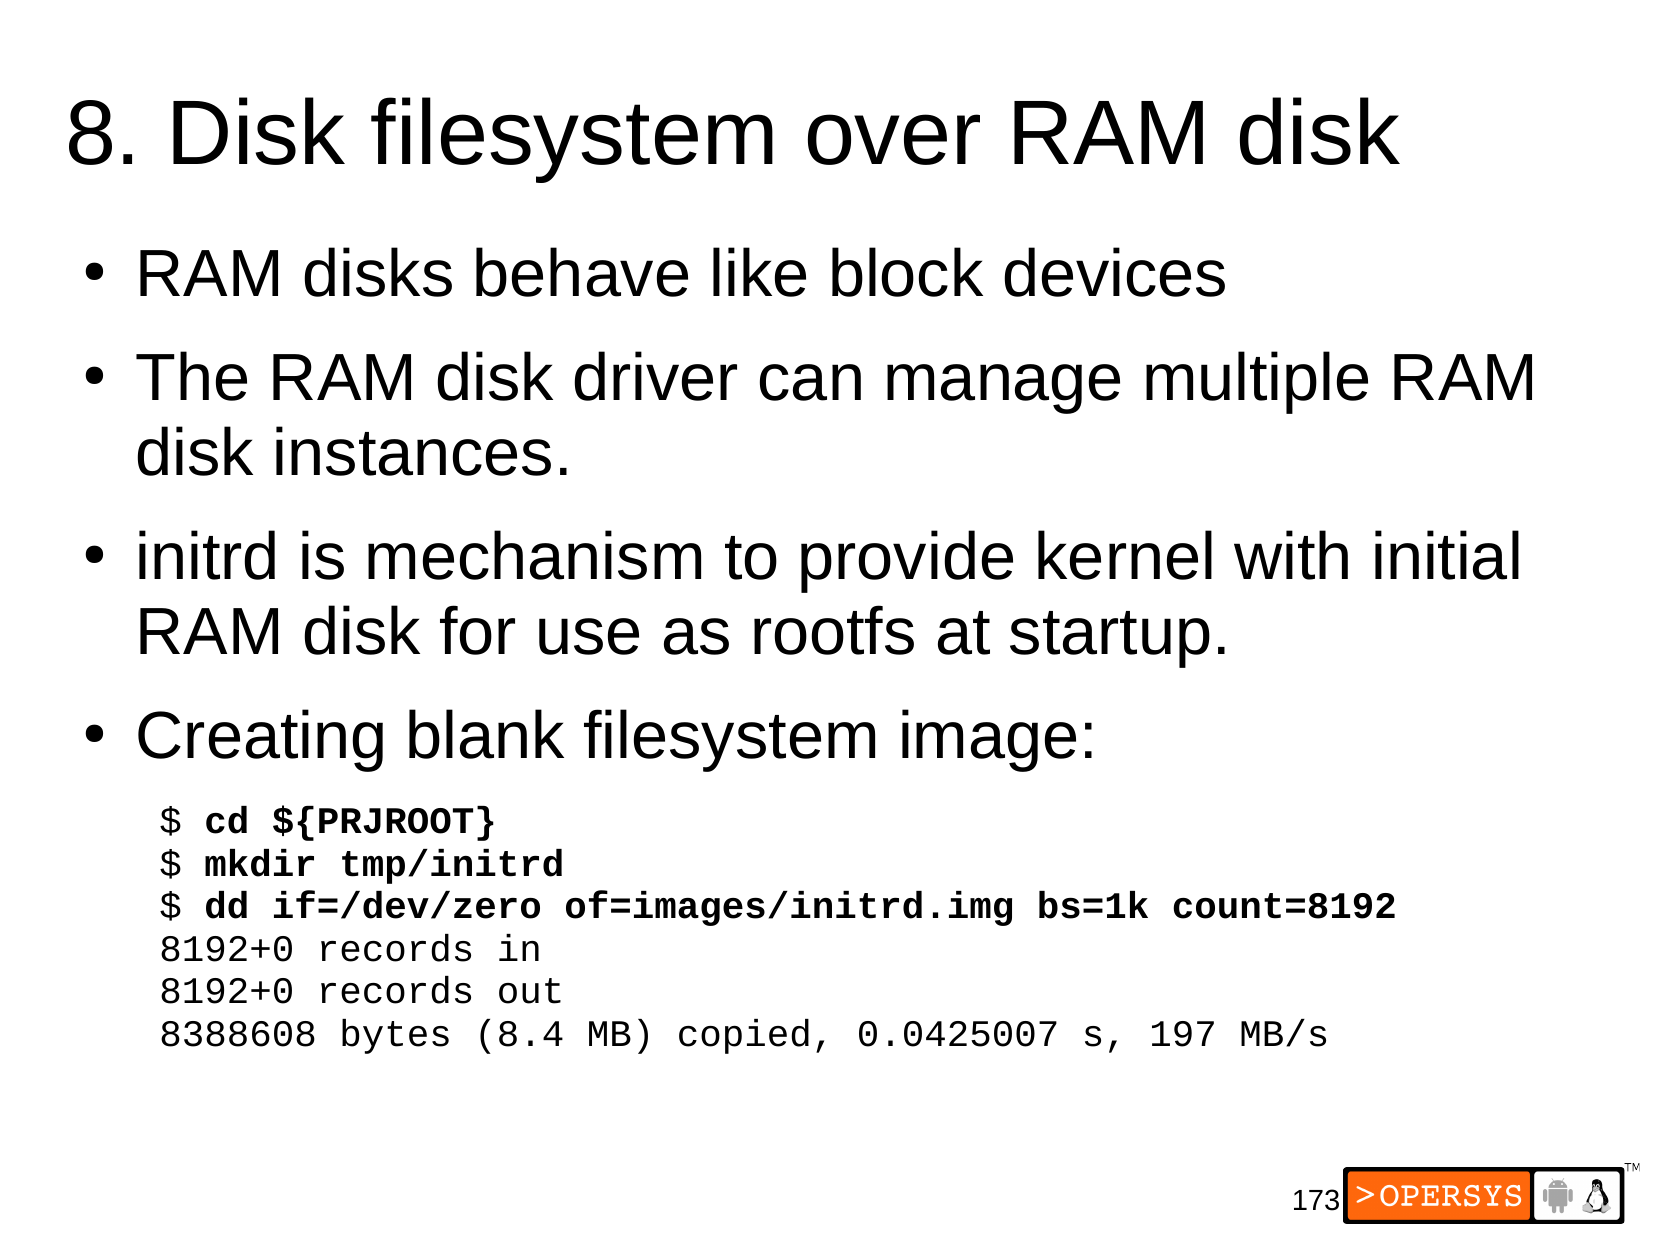

# 8. Disk filesystem over RAM disk
RAM disks behave like block devices
The RAM disk driver can manage multiple RAM disk instances.
initrd is mechanism to provide kernel with initial RAM disk for use as rootfs at startup.
Creating blank filesystem image:
$ cd ${PRJROOT}
$ mkdir tmp/initrd
$ dd if=/dev/zero of=images/initrd.img bs=1k count=8192
8192+0 records in
8192+0 records out
8388608 bytes (8.4 MB) copied, 0.0425007 s, 197 MB/s